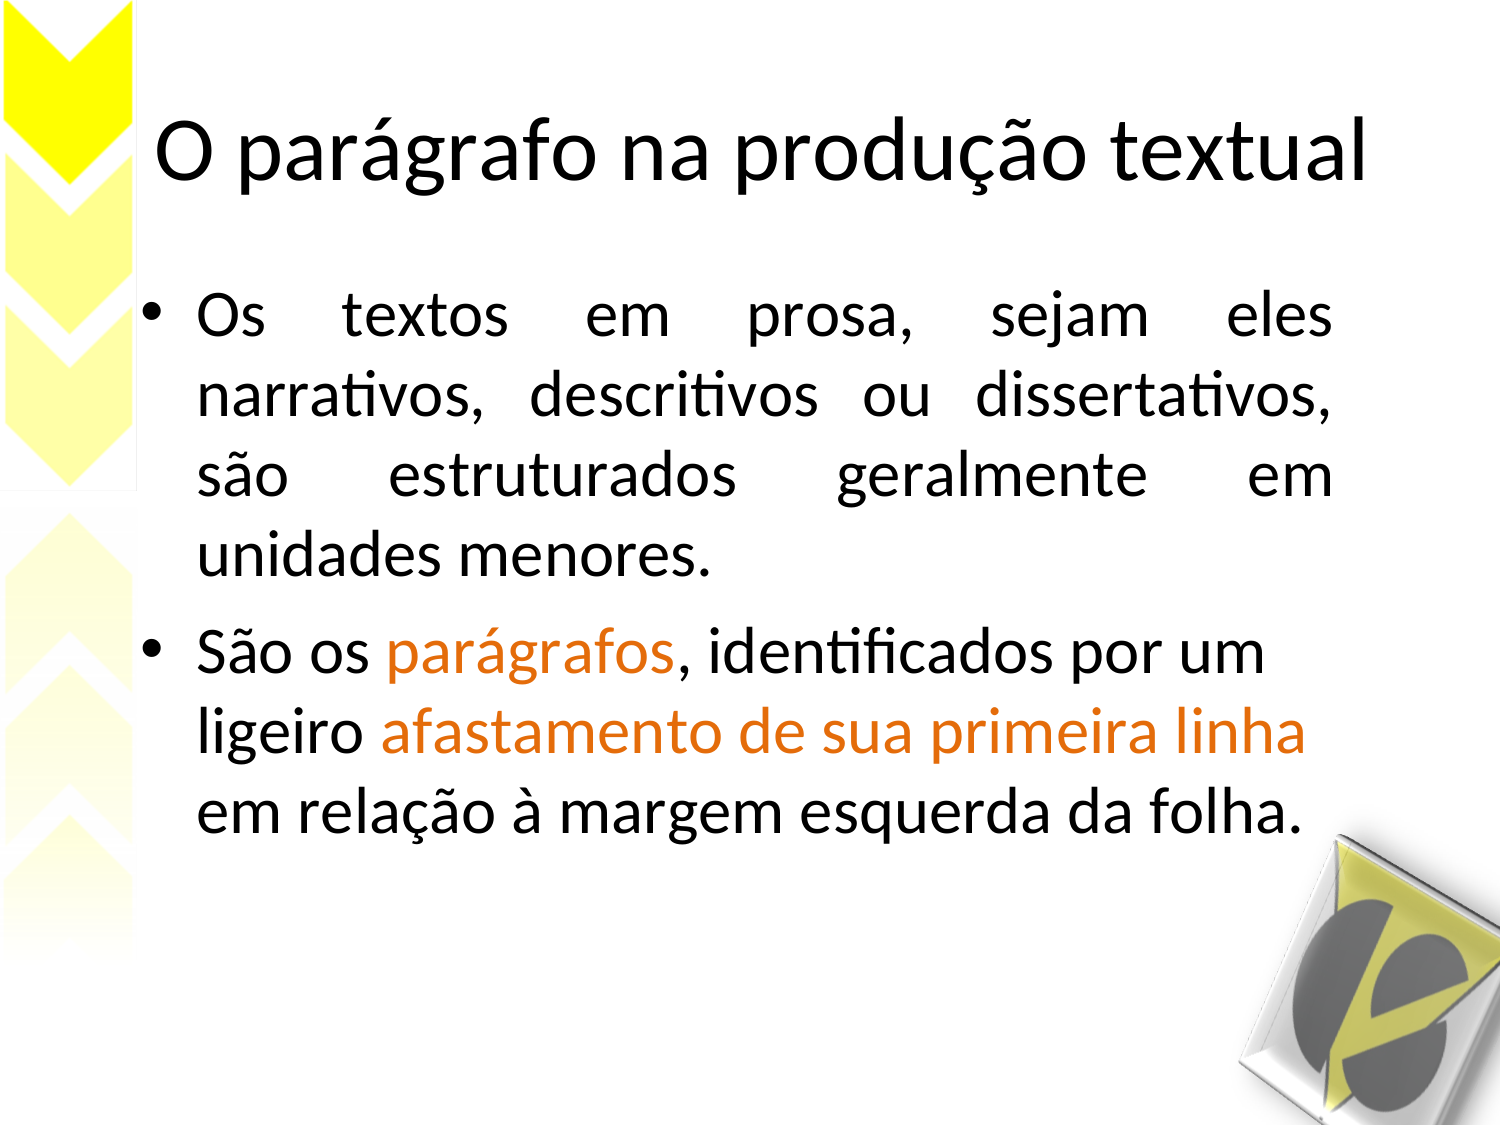

# O parágrafo na produção textual
Os textos em prosa, sejam eles narrativos, descritivos ou dissertativos, são estruturados geralmente em unidades menores.
São os parágrafos, identificados por um ligeiro afastamento de sua primeira linha em relação à margem esquerda da folha.